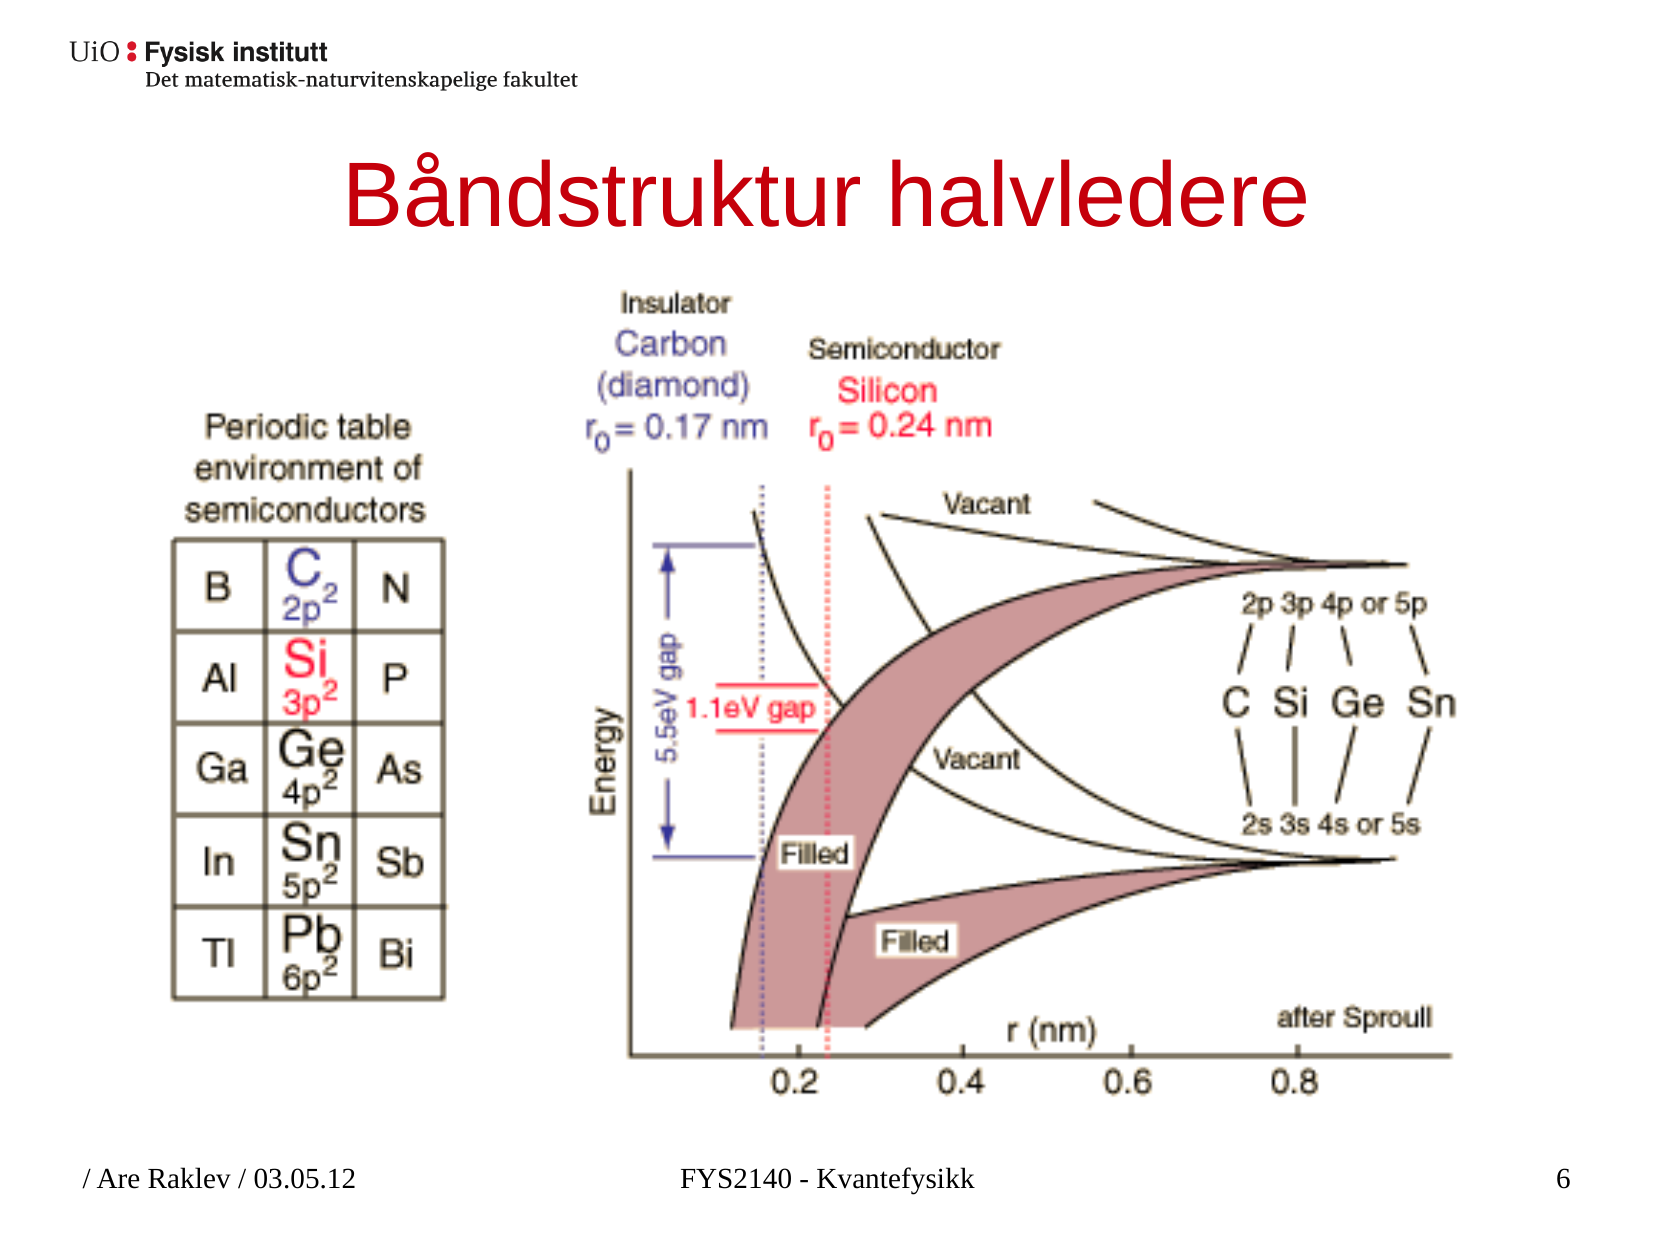

# Båndstruktur halvledere
/ Are Raklev / 03.05.12
FYS2140 - Kvantefysikk
6